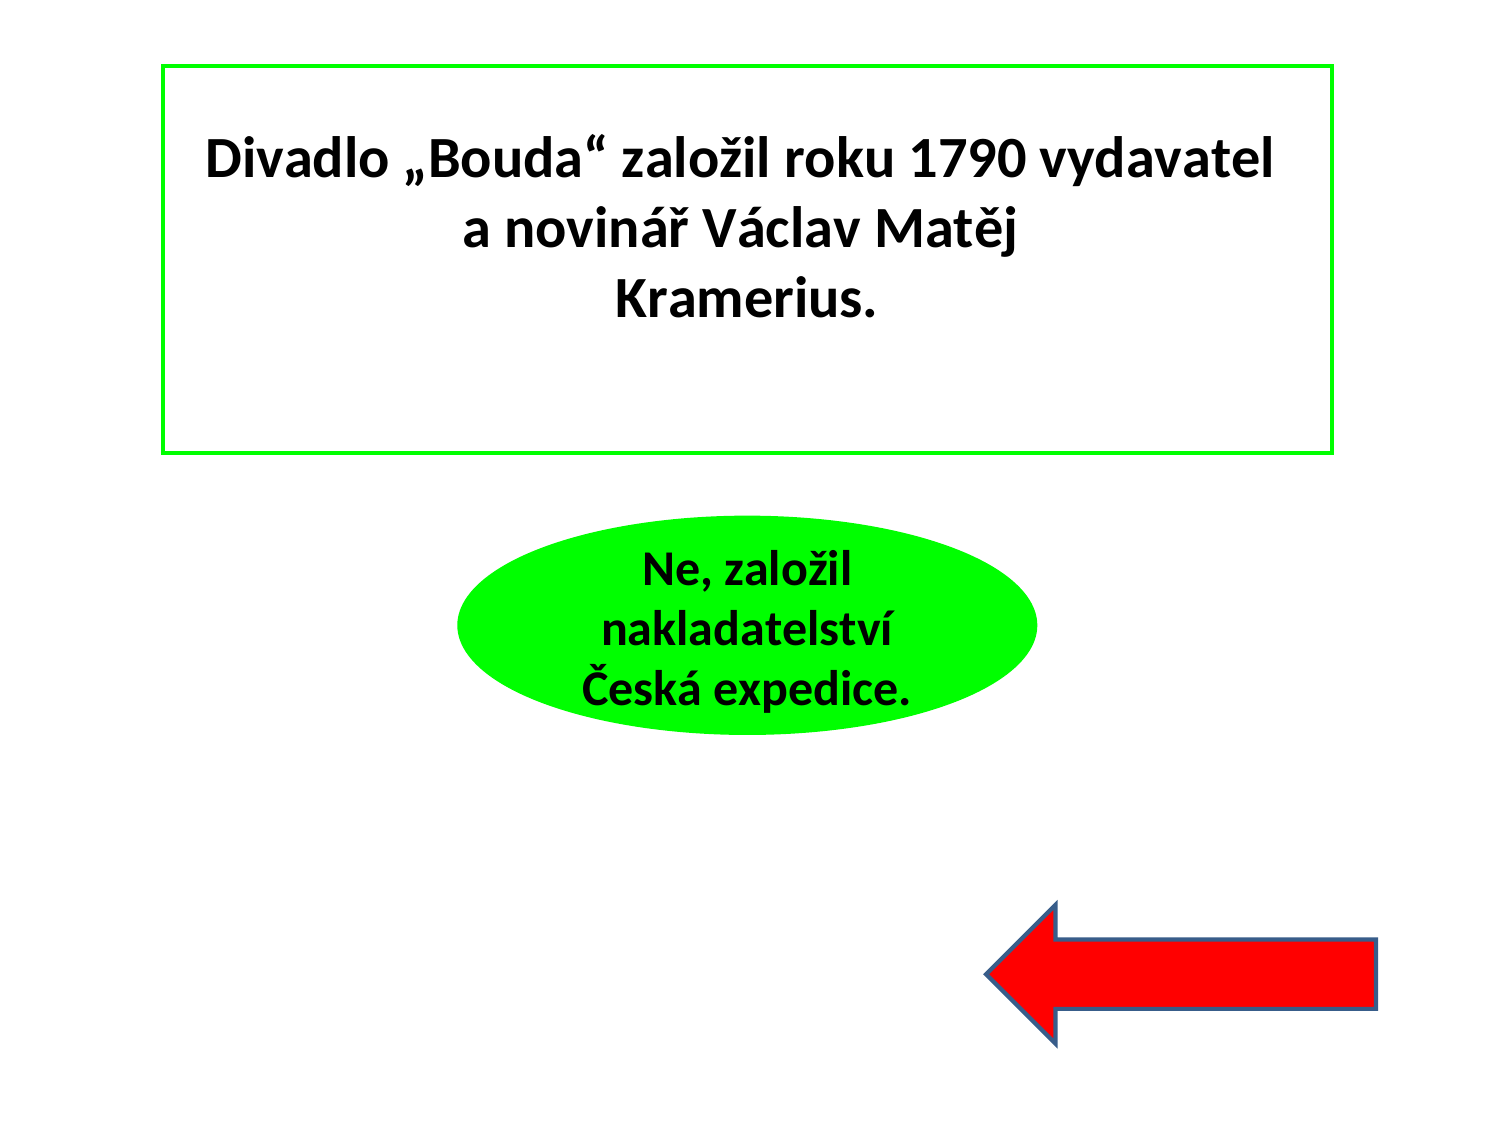

Divadlo „Bouda“ založil roku 1790 vydavatel
a novinář Václav Matěj
Kramerius.
Ne, založil nakladatelství Česká expedice.